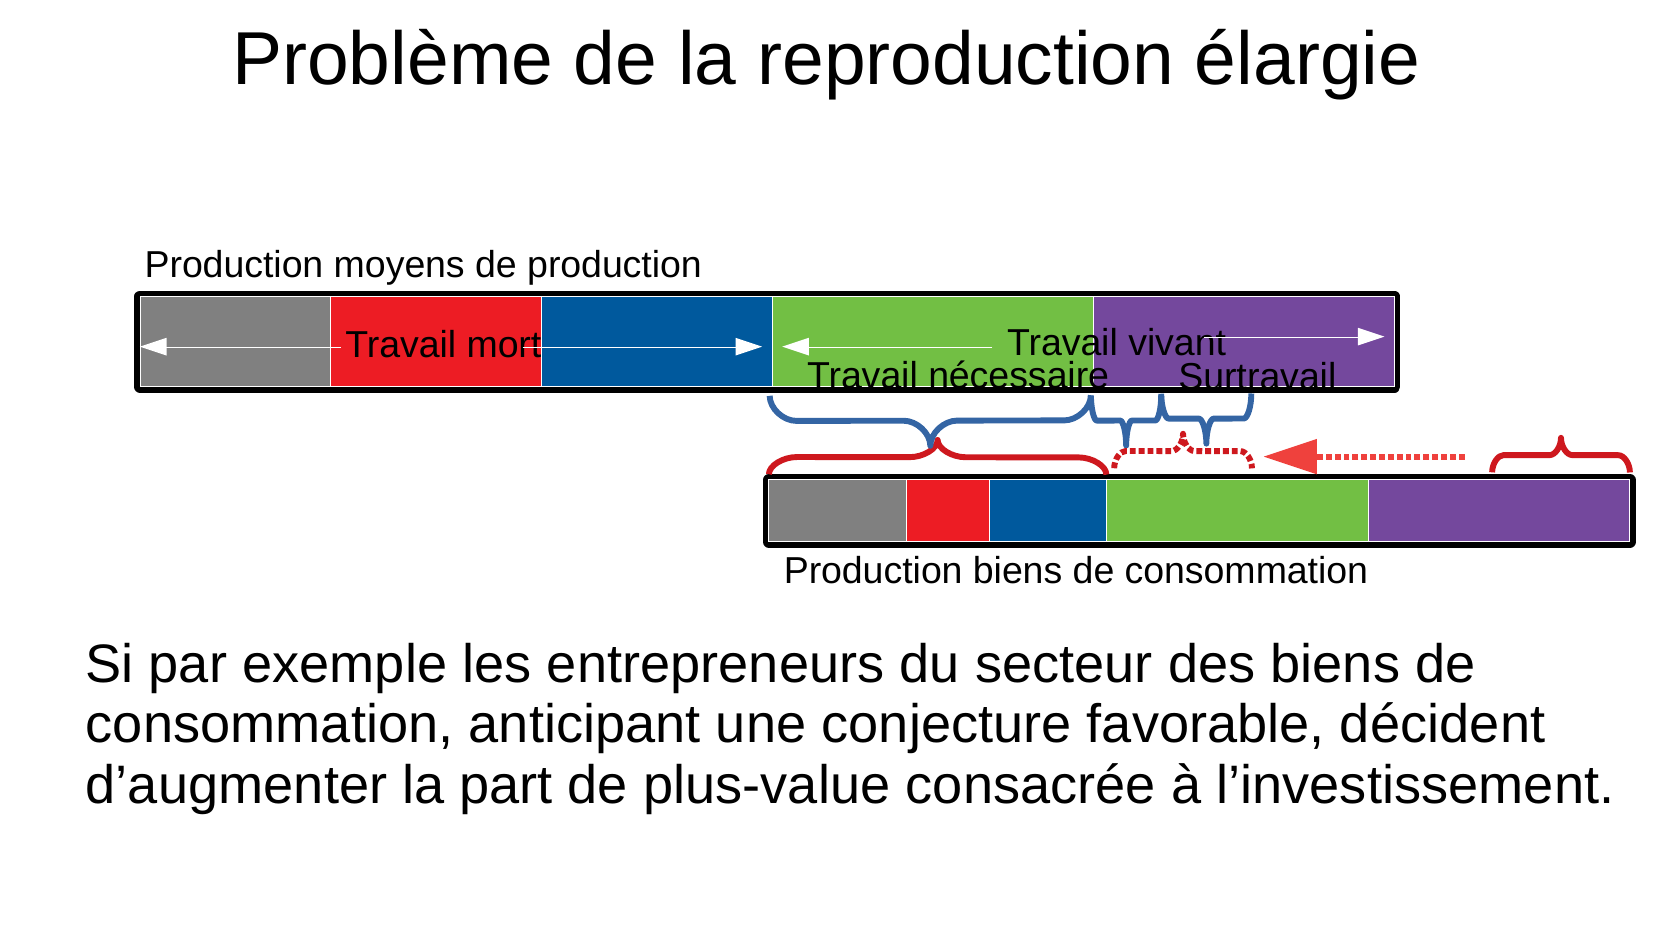

# Problème de la reproduction élargie
Production moyens de production
Travail vivant
Travail mort
Travail nécessaire
Surtravail
Production biens de consommation
Si par exemple les entrepreneurs du secteur des biens de consommation, anticipant une conjecture favorable, décident d’augmenter la part de plus-value consacrée à l’investissement.